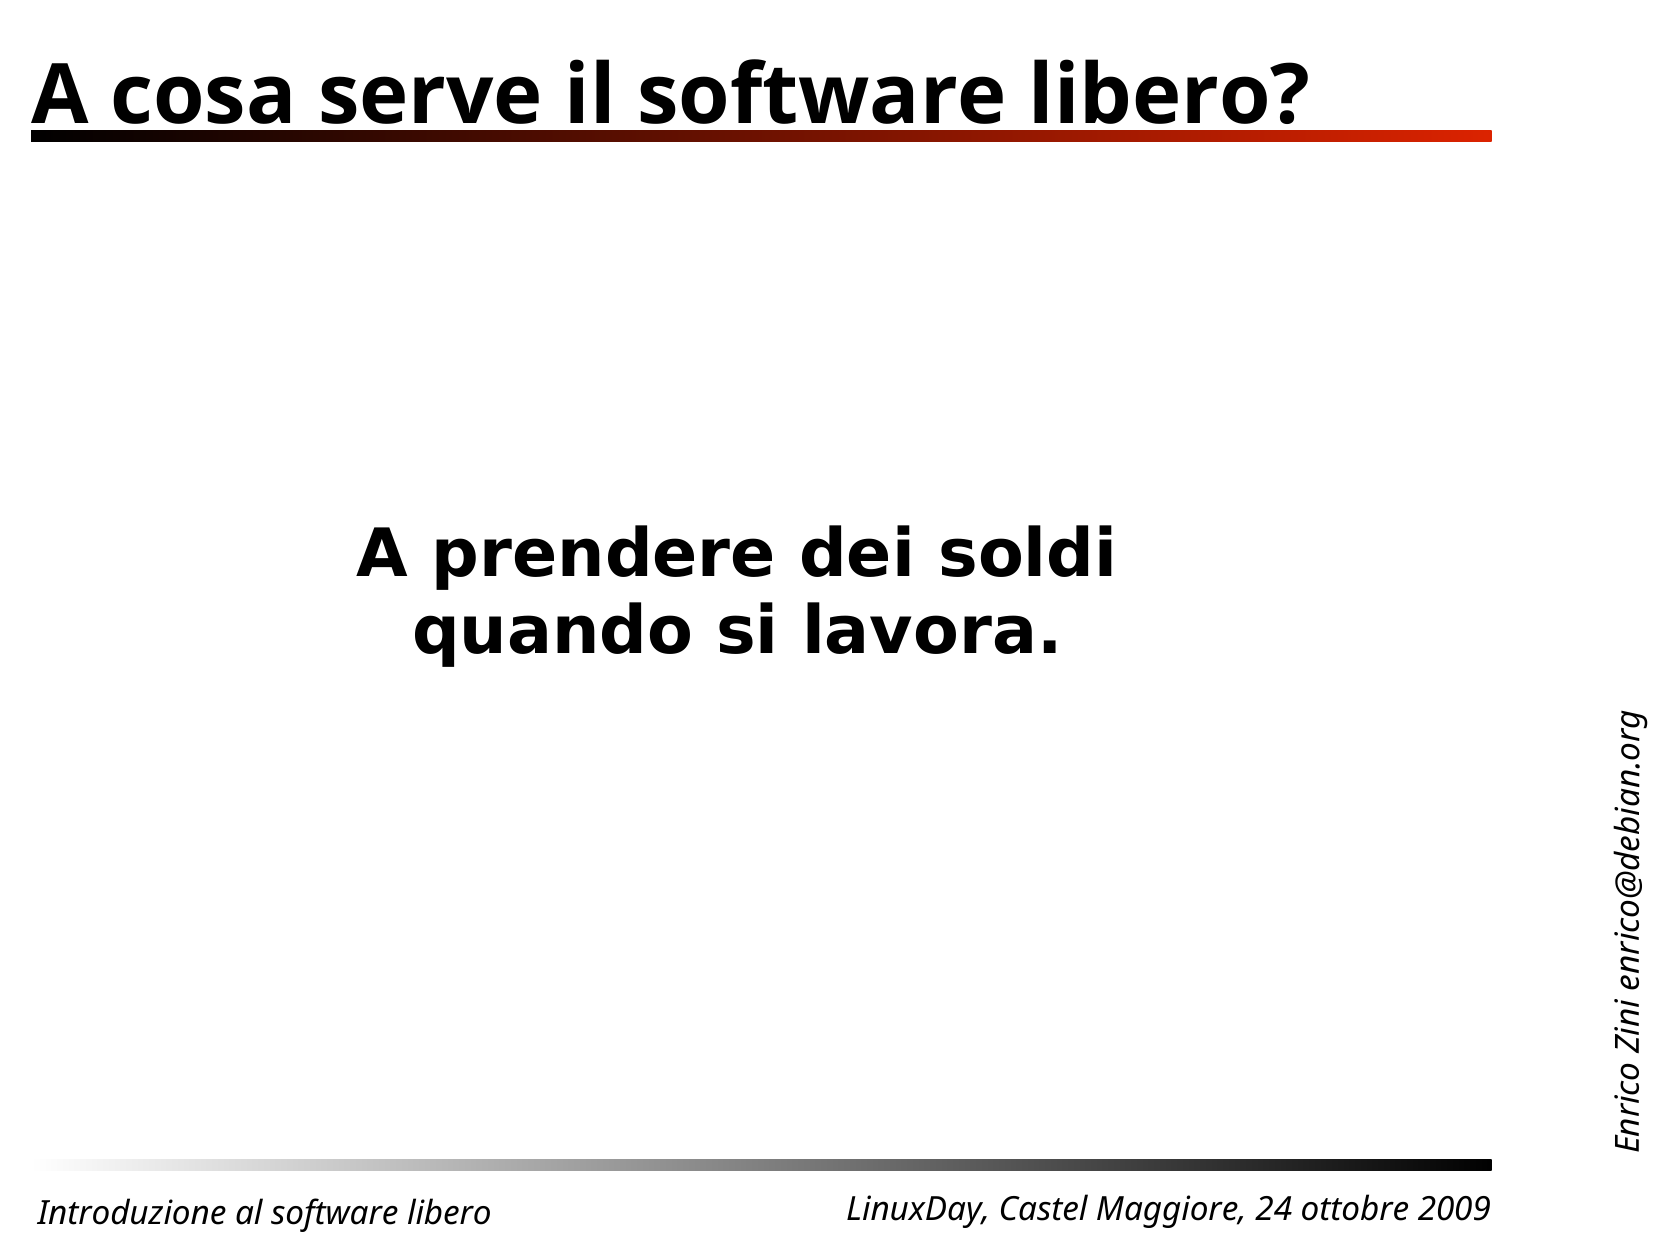

A cosa serve il software libero?
A prendere dei soldi quando si lavora.